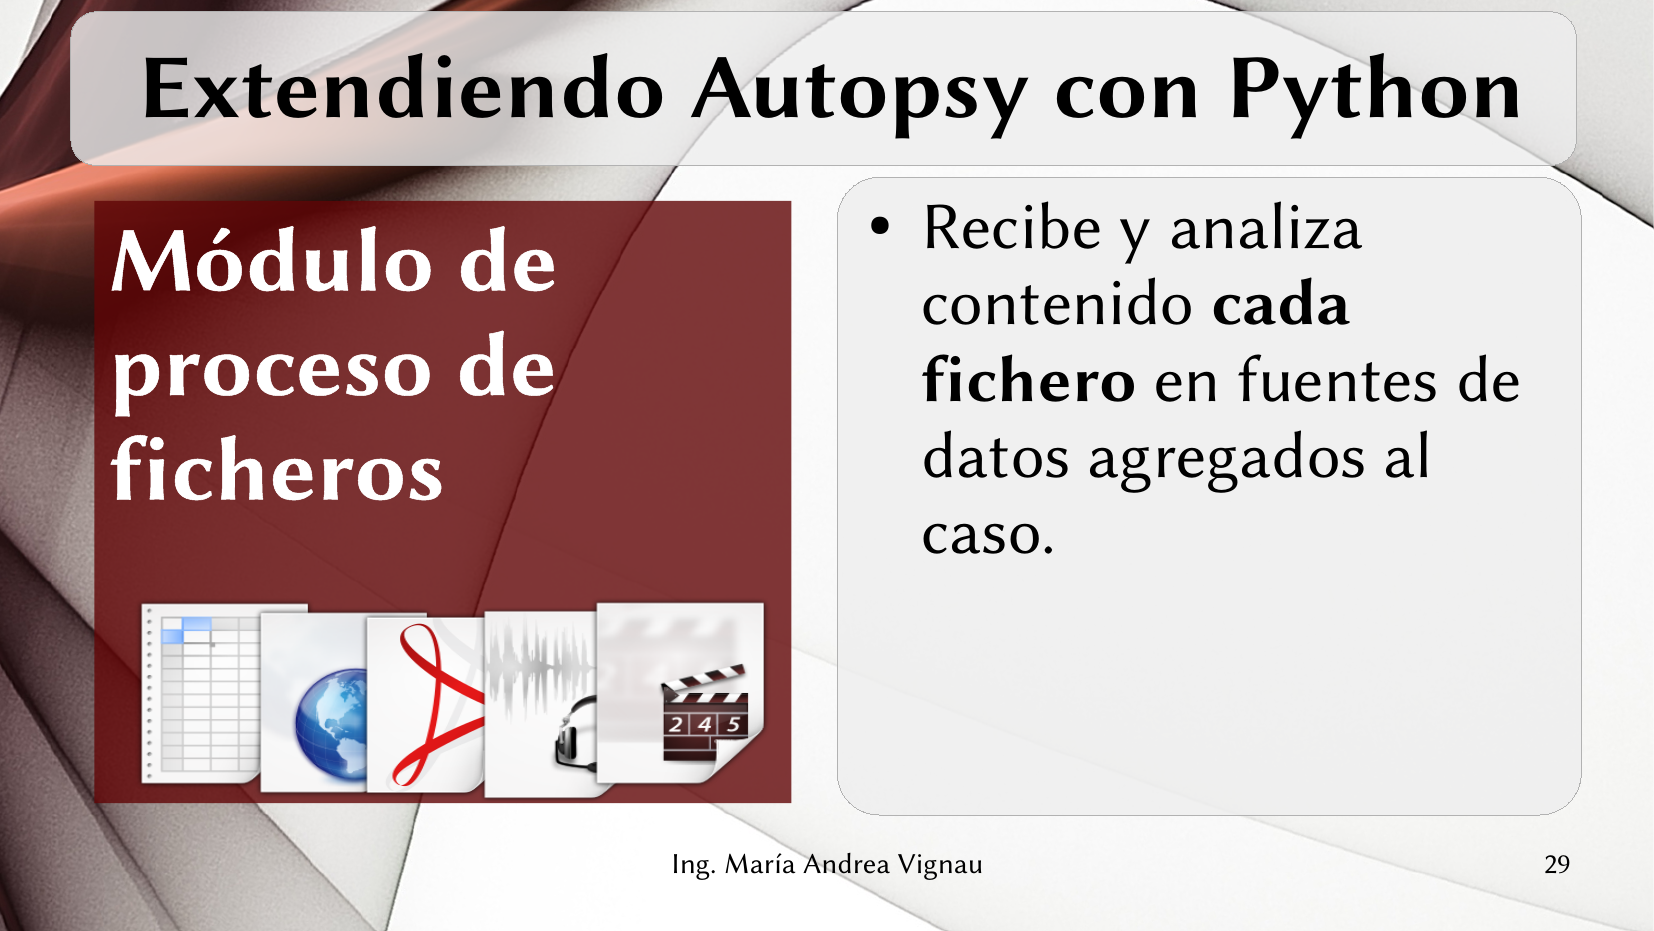

# Extendiendo Autopsy con Python
Recibe y analiza contenido cada fichero en fuentes de datos agregados al caso.
Módulo de proceso de ficheros
Ing. María Andrea Vignau
29